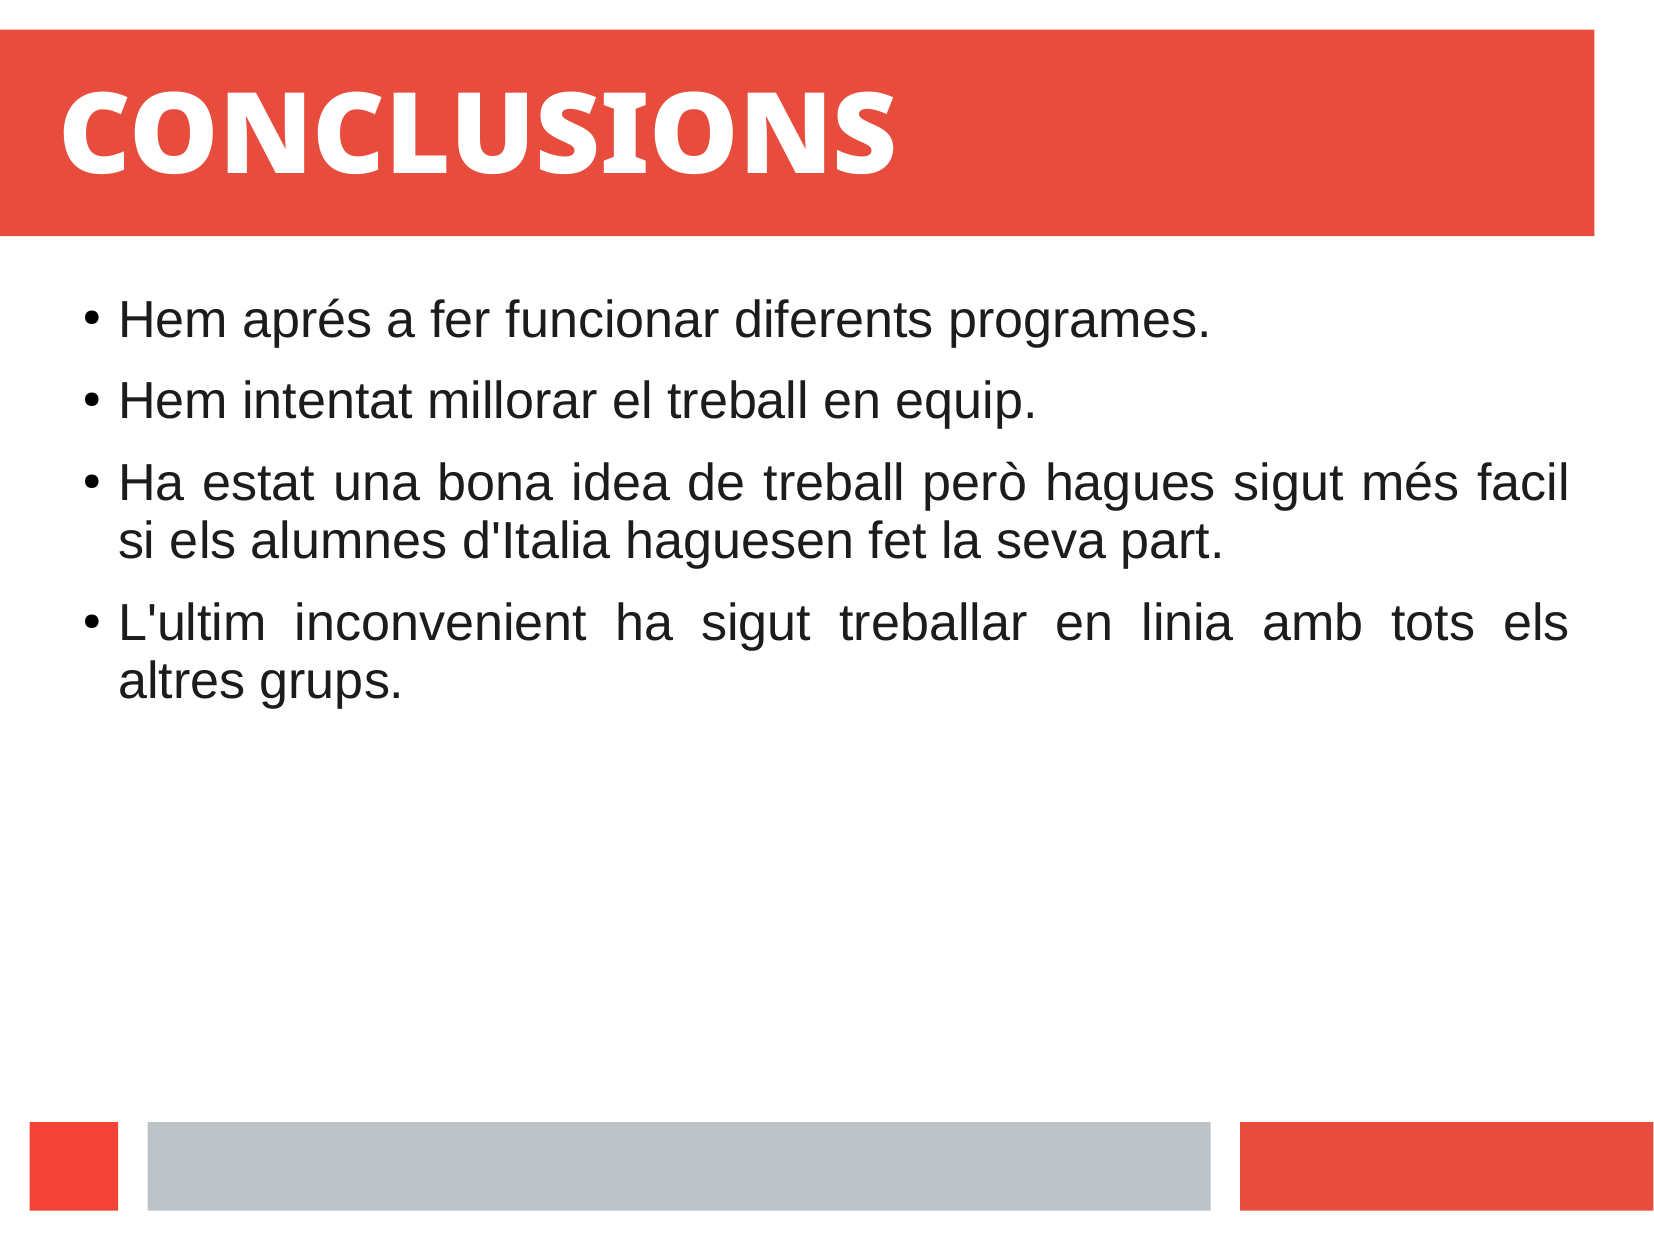

# CONCLUSIONS
Hem aprés a fer funcionar diferents programes.
Hem intentat millorar el treball en equip.
Ha estat una bona idea de treball però hagues sigut més facil si els alumnes d'Italia haguesen fet la seva part.
L'ultim inconvenient ha sigut treballar en linia amb tots els altres grups.